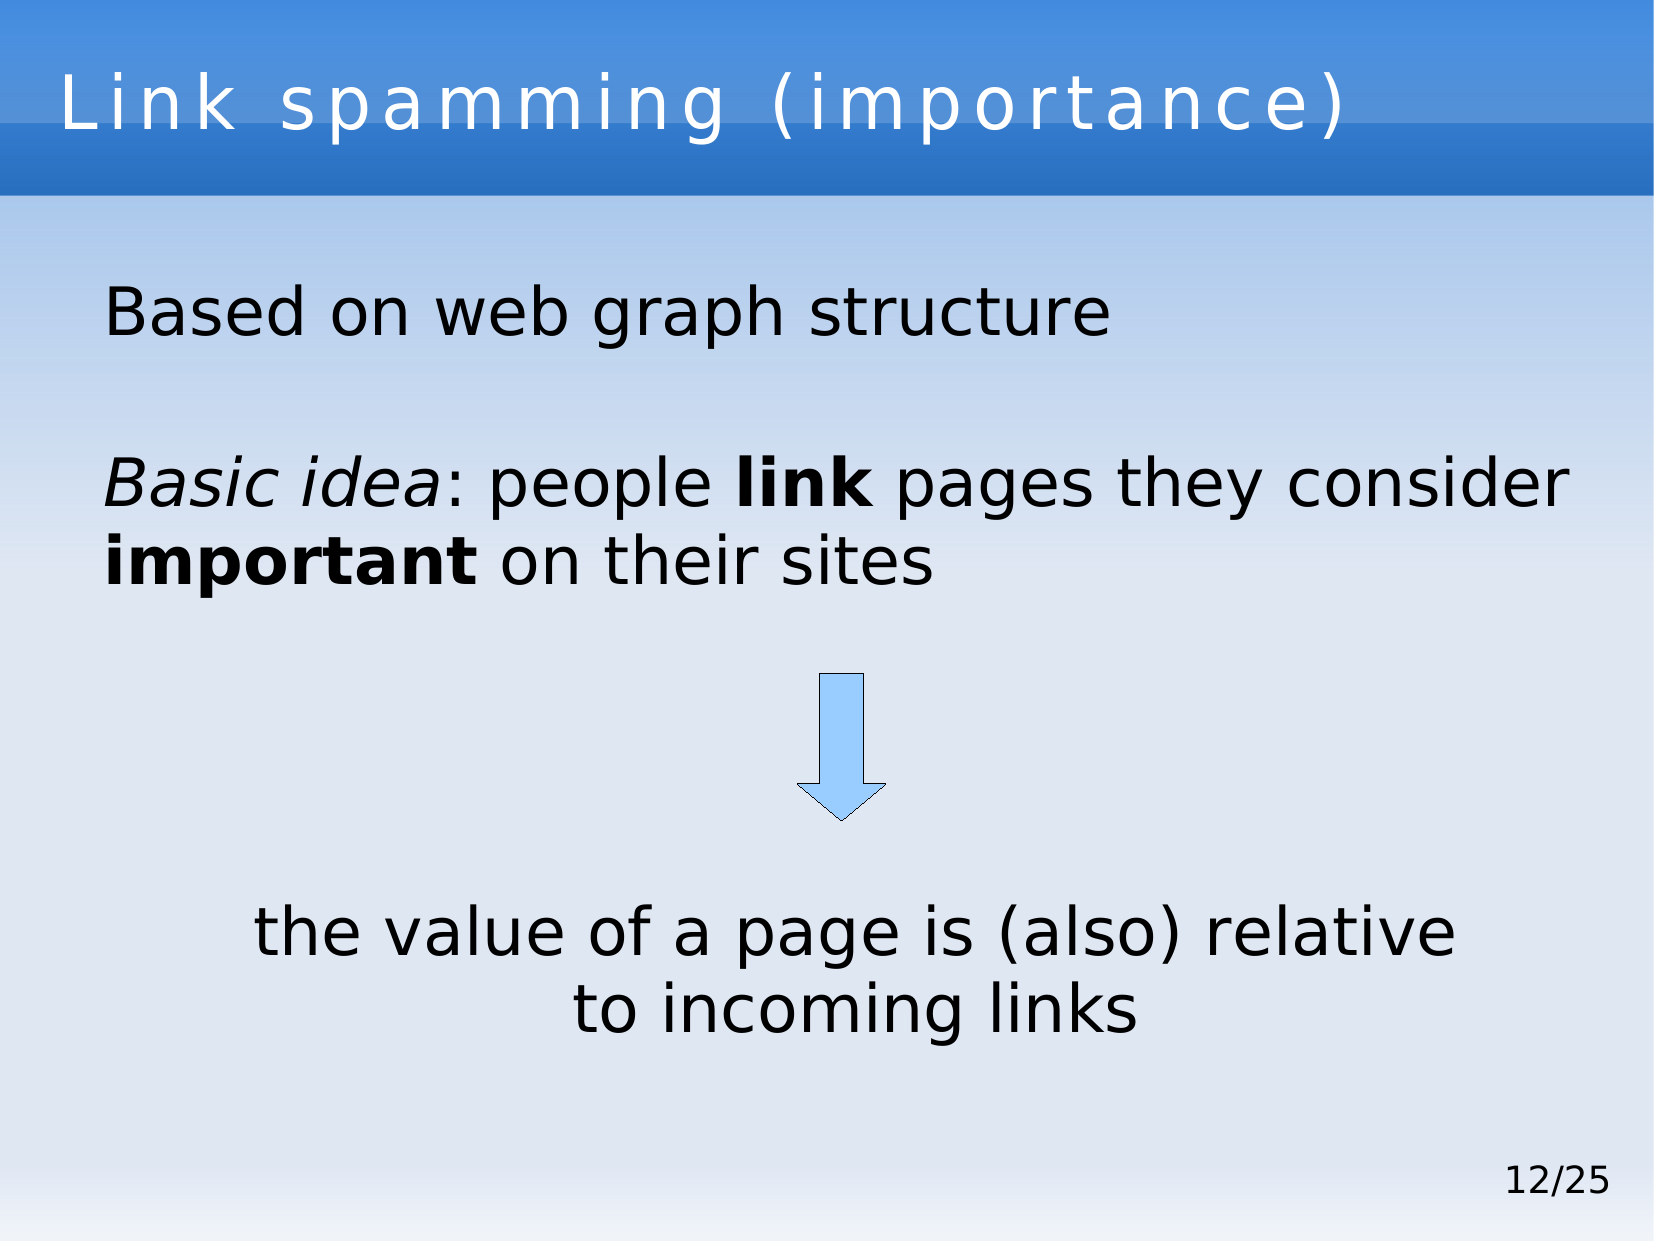

# Link spamming (importance)
Based on web graph structure
Basic idea: people link pages they consider important on their sites
the value of a page is (also) relative to incoming links
12/25